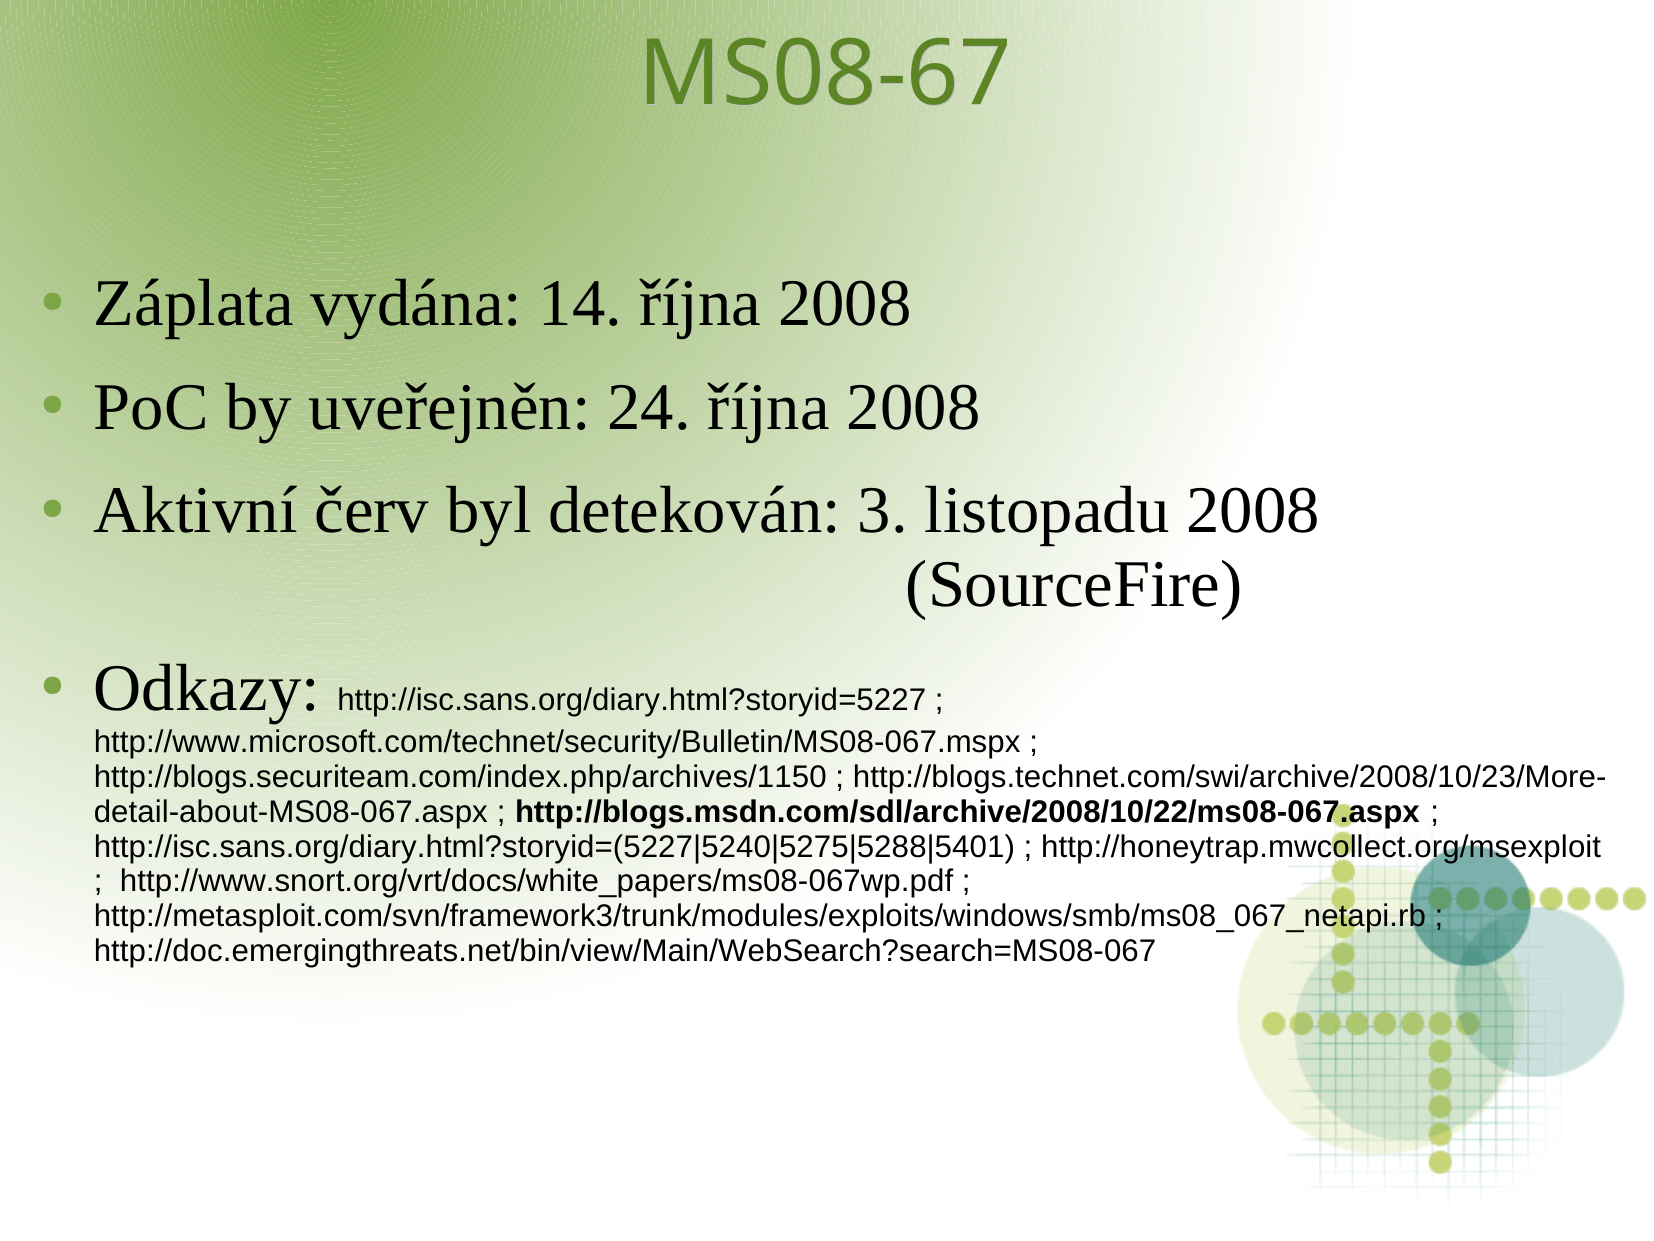

# MS08-67
Záplata vydána: 14. října 2008
PoC by uveřejněn: 24. října 2008
Aktivní červ byl detekován: 3. listopadu 2008
											(SourceFire)
Odkazy: http://isc.sans.org/diary.html?storyid=5227 ; http://www.microsoft.com/technet/security/Bulletin/MS08-067.mspx ; http://blogs.securiteam.com/index.php/archives/1150 ; http://blogs.technet.com/swi/archive/2008/10/23/More-detail-about-MS08-067.aspx ; http://blogs.msdn.com/sdl/archive/2008/10/22/ms08-067.aspx ; http://isc.sans.org/diary.html?storyid=(5227|5240|5275|5288|5401) ; http://honeytrap.mwcollect.org/msexploit ; http://www.snort.org/vrt/docs/white_papers/ms08-067wp.pdf ; http://metasploit.com/svn/framework3/trunk/modules/exploits/windows/smb/ms08_067_netapi.rb ; http://doc.emergingthreats.net/bin/view/Main/WebSearch?search=MS08-067